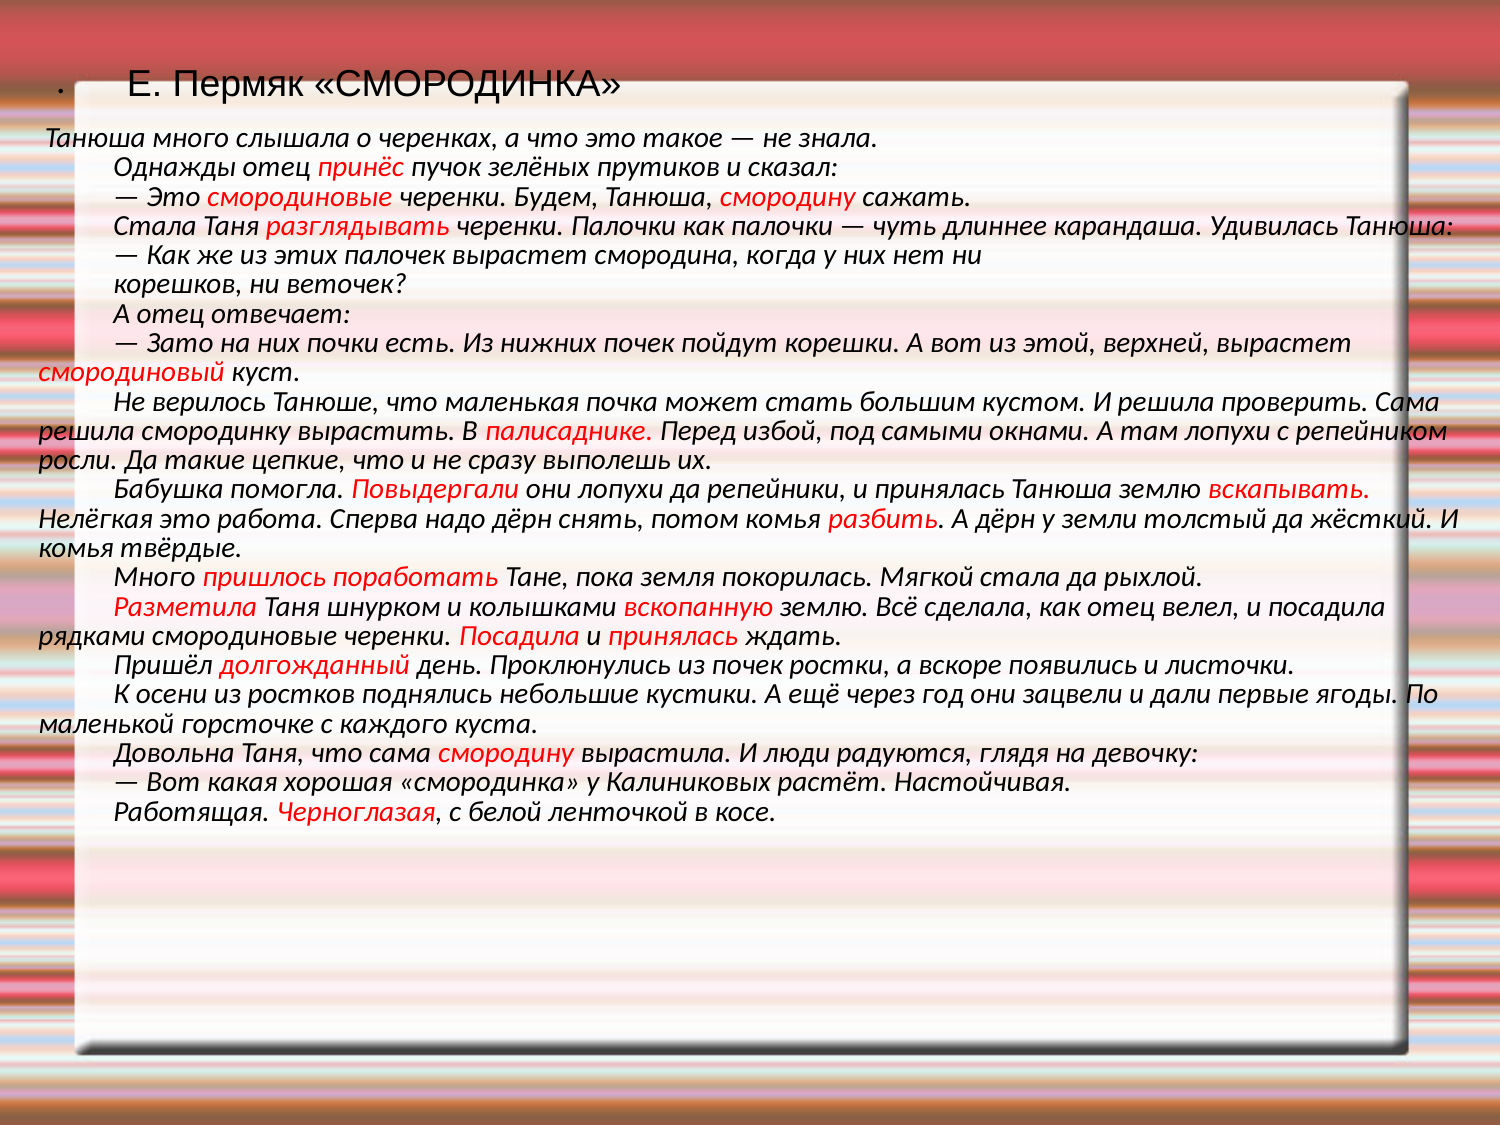

Е. Пермяк «СМОРОДИНКА»
.
 Танюша много слышала о черенках, а что это такое — не знала.
Однажды отец принёс пучок зелёных прутиков и сказал:
— Это смородиновые черенки. Будем, Танюша, смородину сажать.
Стала Таня разглядывать черенки. Палочки как палочки — чуть длиннее карандаша. Удивилась Танюша:
— Как же из этих палочек вырастет смородина, когда у них нет ни
корешков, ни веточек?
А отец отвечает:
— Зато на них почки есть. Из нижних почек пойдут корешки. А вот из этой, верхней, вырастет смородиновый куст.
Не верилось Танюше, что маленькая почка может стать большим кустом. И решила проверить. Сама решила смородинку вырастить. В палисаднике. Перед избой, под самыми окнами. А там лопухи с репейником росли. Да такие цепкие, что и не сразу выполешь их.
Бабушка помогла. Повыдергали они лопухи да репейники, и принялась Танюша землю вскапывать. Нелёгкая это работа. Сперва надо дёрн снять, потом комья разбить. А дёрн у земли толстый да жёсткий. И комья твёрдые.
Много пришлось поработать Тане, пока земля покорилась. Мягкой стала да рыхлой.
Разметила Таня шнурком и колышками вскопанную землю. Всё сделала, как отец велел, и посадила рядками смородиновые черенки. Посадила и принялась ждать.
Пришёл долгожданный день. Проклюнулись из почек ростки, а вскоре появились и листочки.
К осени из ростков поднялись небольшие кустики. А ещё через год они зацвели и дали первые ягоды. По маленькой горсточке с каждого куста.
Довольна Таня, что сама смородину вырастила. И люди радуются, глядя на девочку:
— Вот какая хорошая «смородинка» у Калиниковых растёт. Настойчивая.
Работящая. Черноглазая, с белой ленточкой в косе.